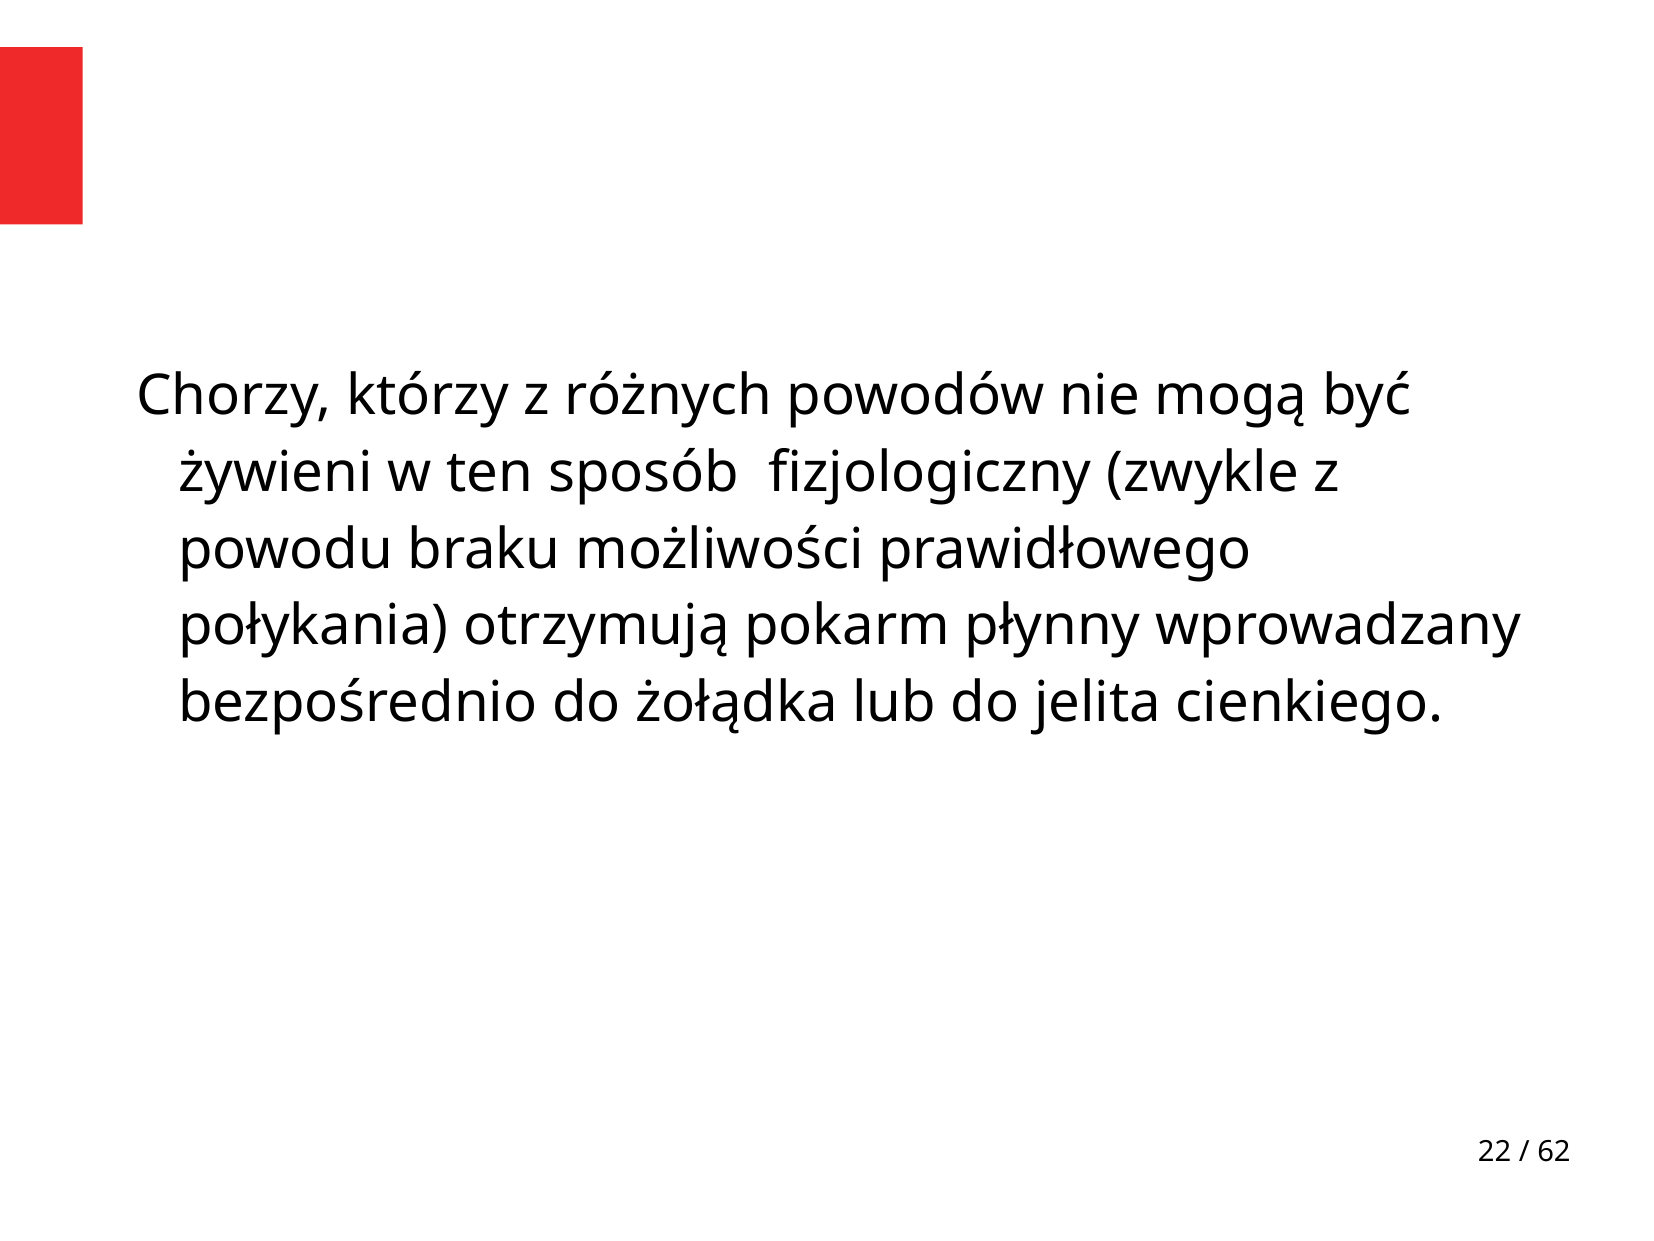

# Chorzy, którzy z różnych powodów nie mogą być żywieni w ten sposób fizjologiczny (zwykle z powodu braku możliwości prawidłowego połykania) otrzymują pokarm płynny wprowadzany bezpośrednio do żołądka lub do jelita cienkiego.
22